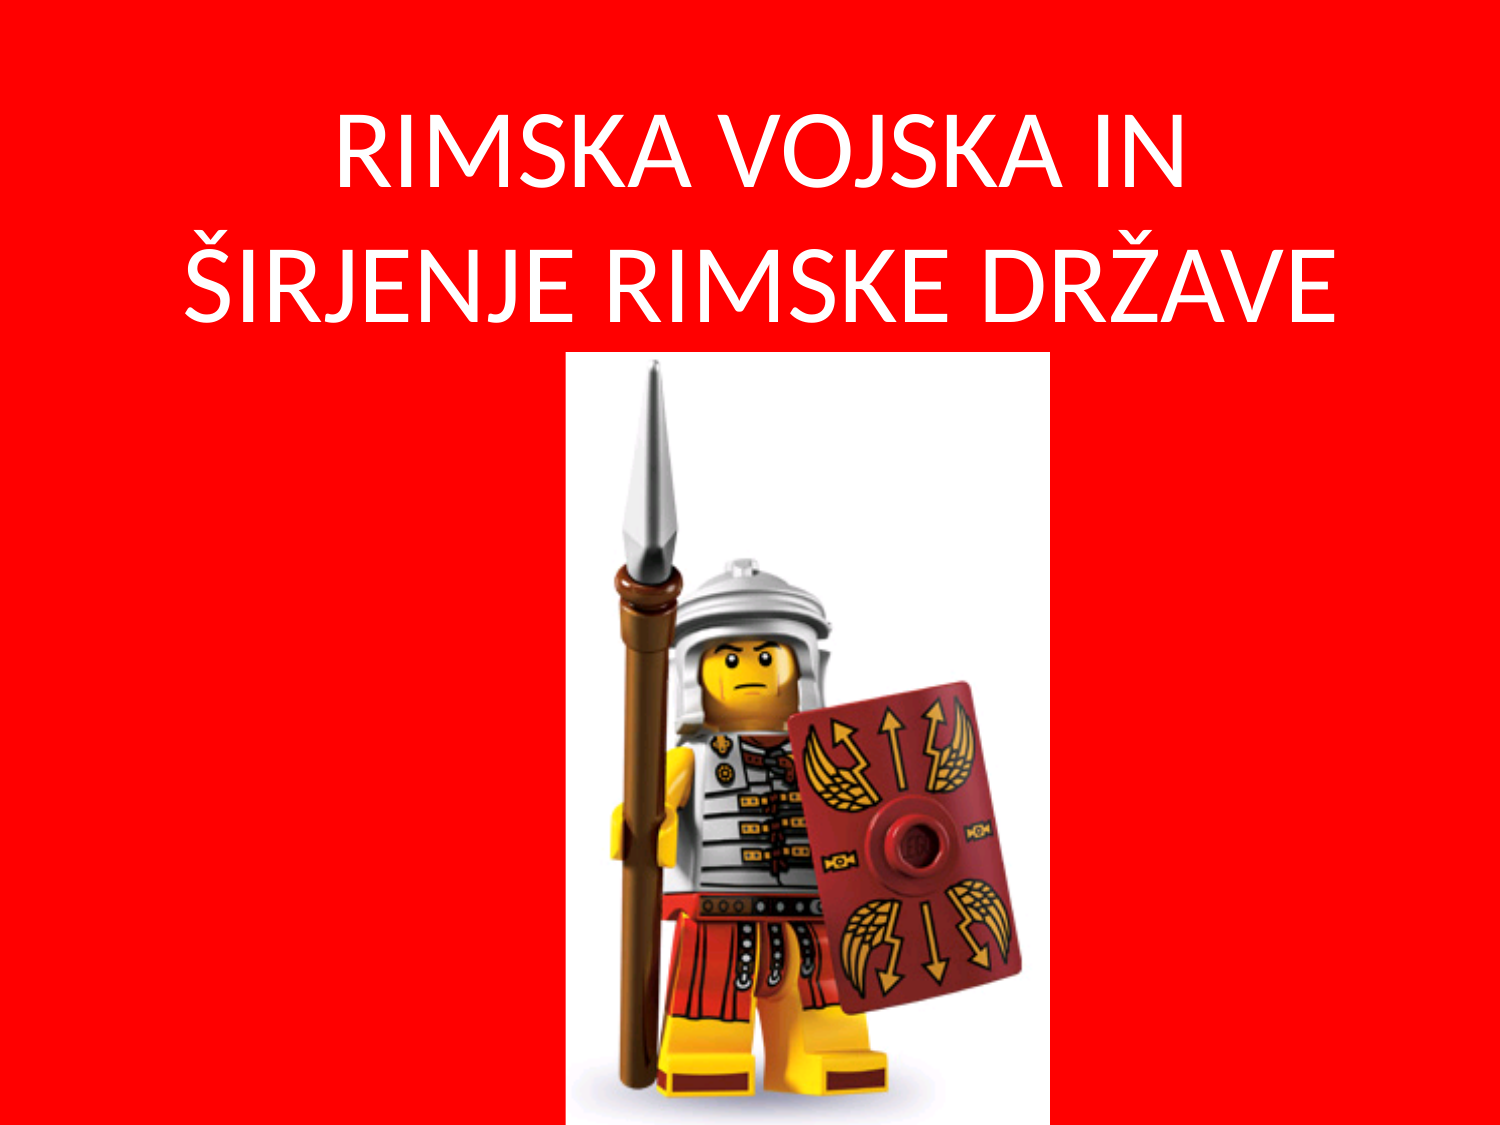

# RIMSKA VOJSKA IN ŠIRJENJE RIMSKE DRŽAVE